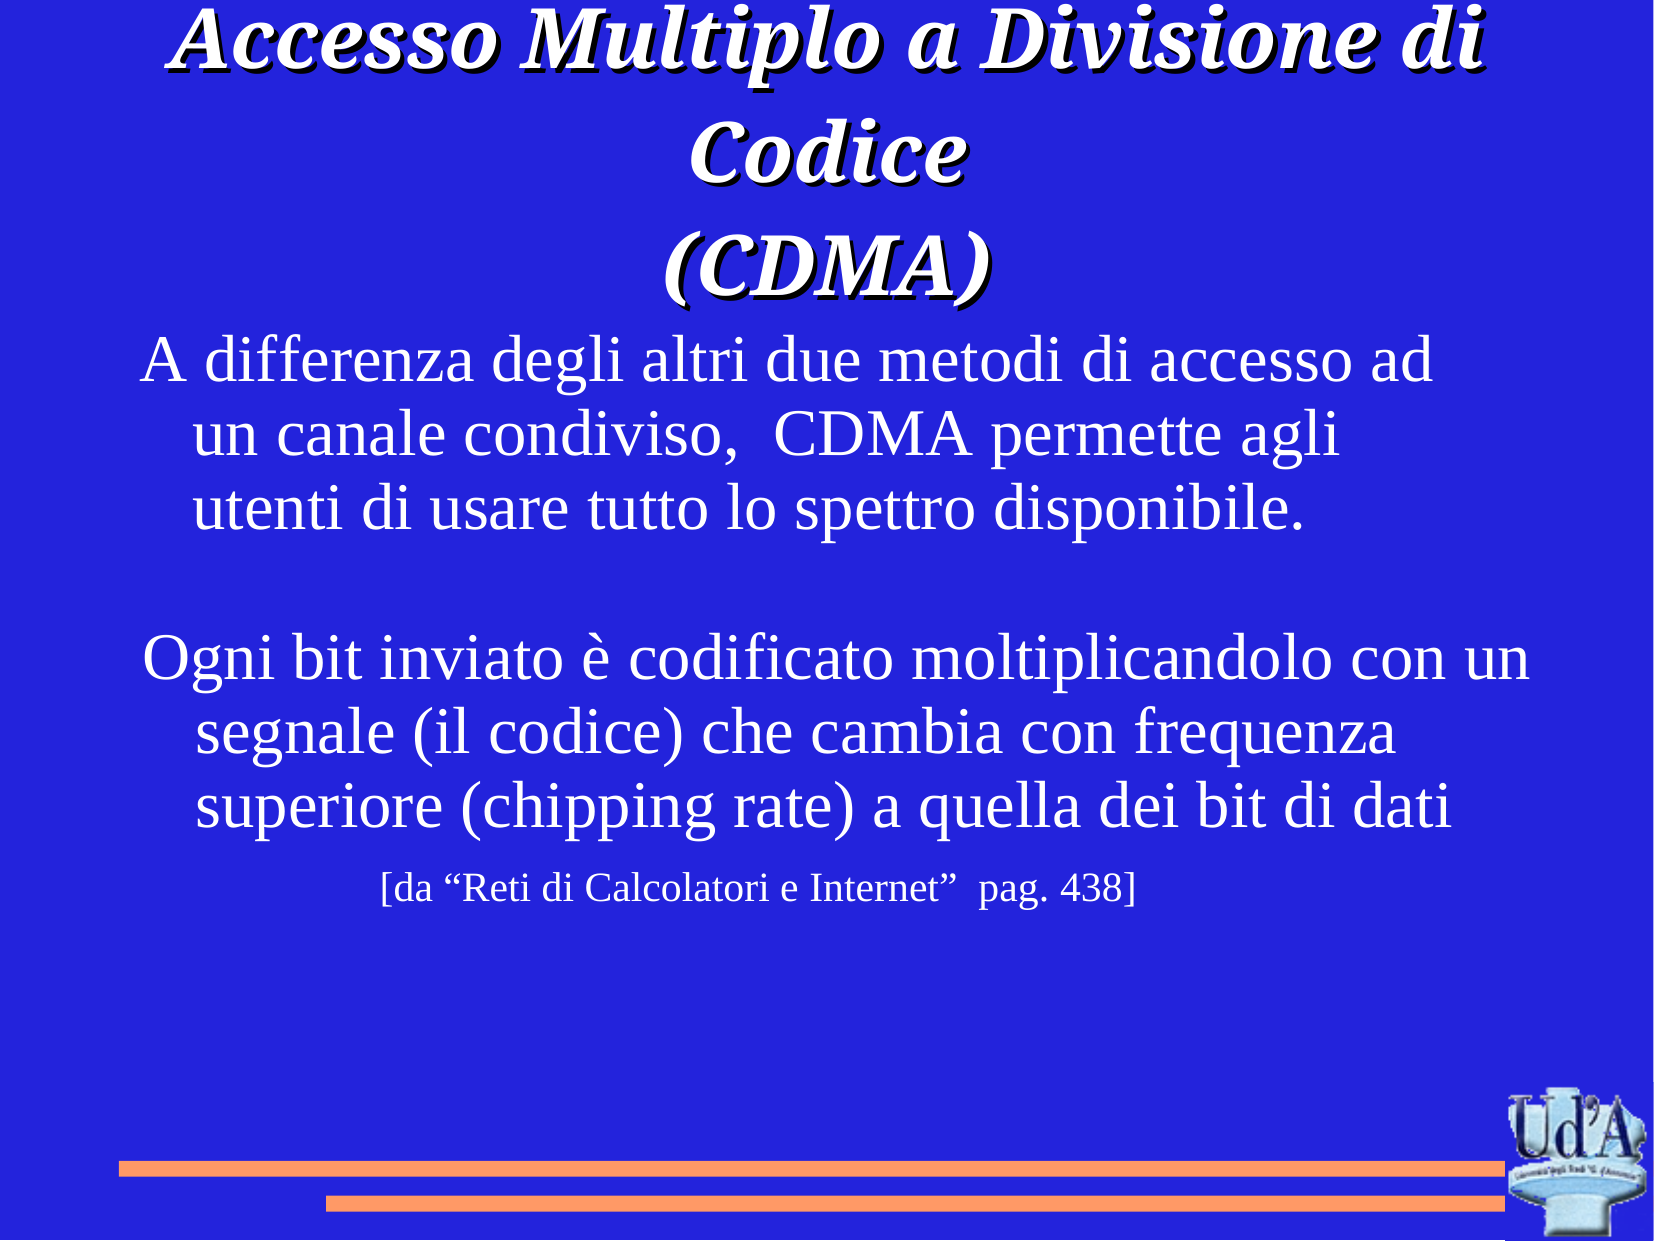

# Accesso Multiplo a Divisione di Codice (CDMA)
A differenza degli altri due metodi di accesso ad un canale condiviso, CDMA permette agli utenti di usare tutto lo spettro disponibile.
Ogni bit inviato è codificato moltiplicandolo con un segnale (il codice) che cambia con frequenza superiore (chipping rate) a quella dei bit di dati [da “Reti di Calcolatori e Internet” pag. 438]